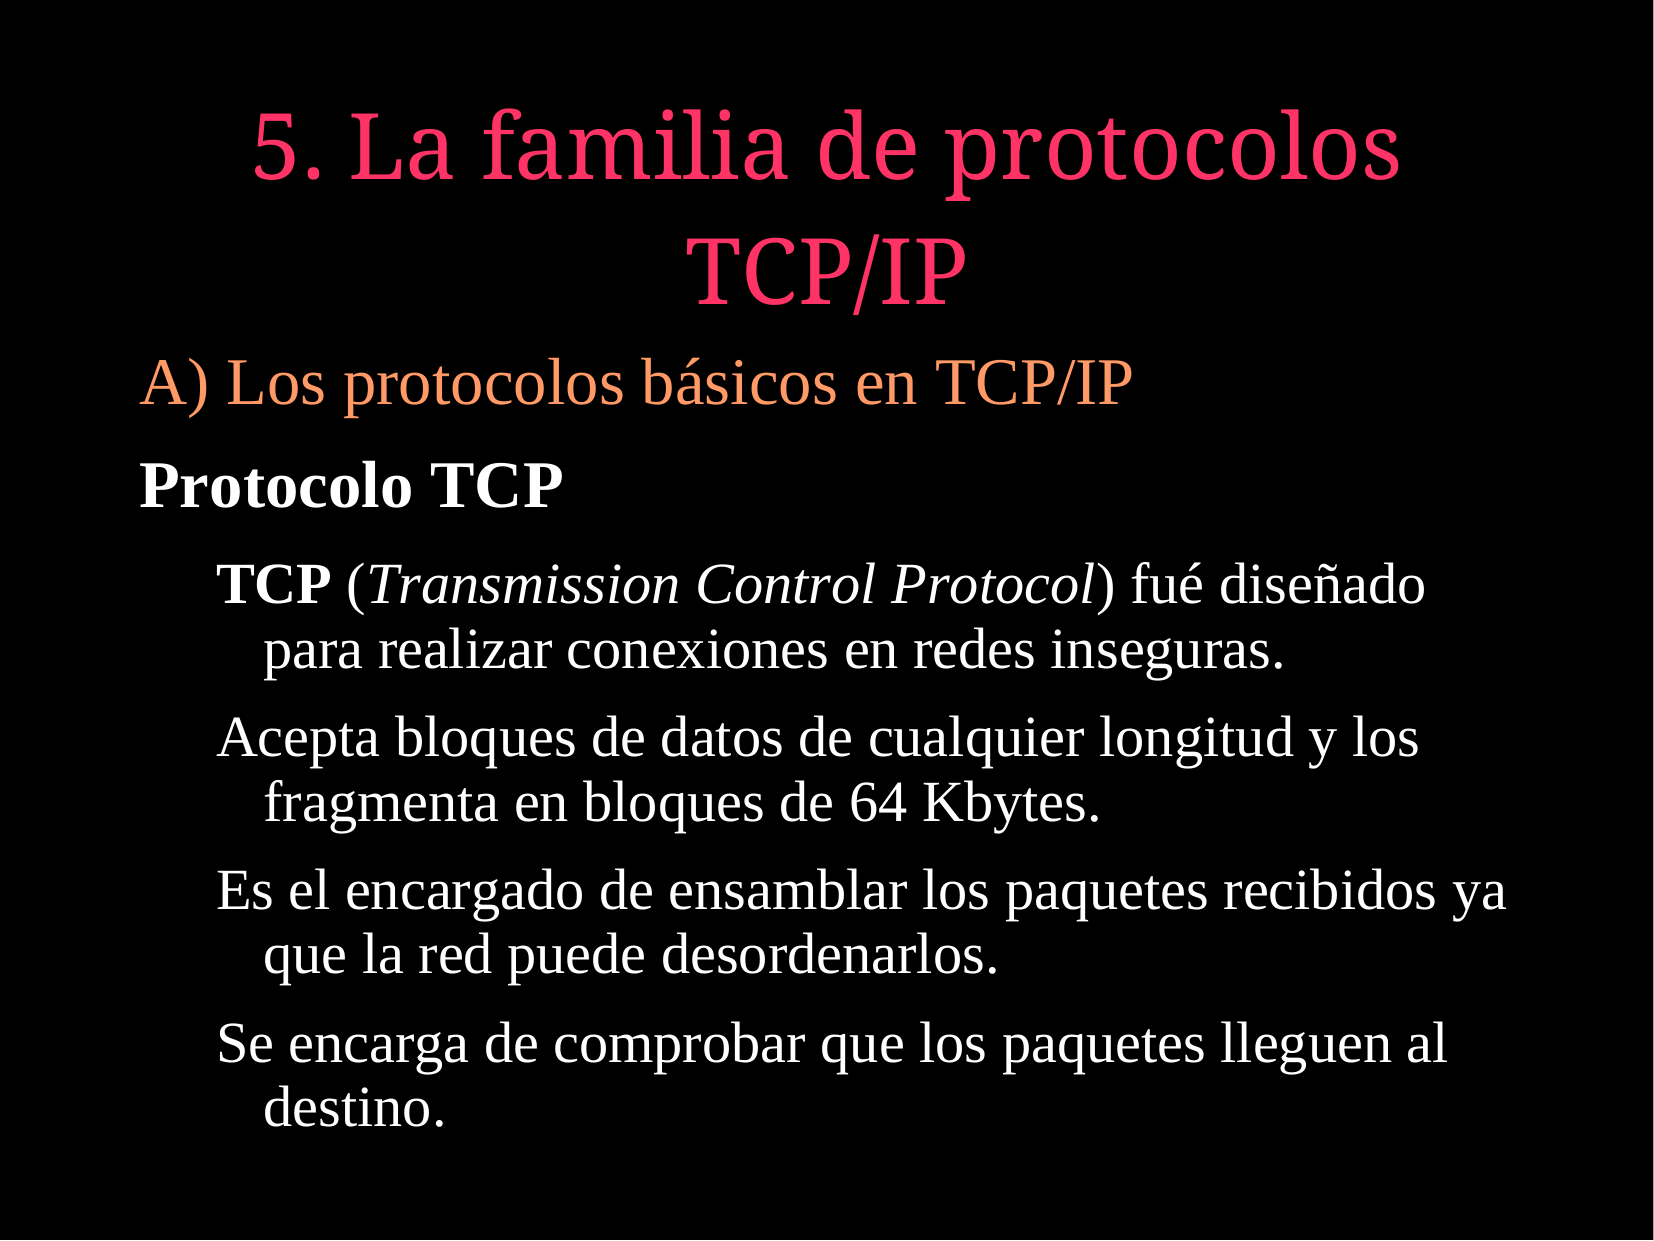

# 5. La familia de protocolos TCP/IP
A) Los protocolos básicos en TCP/IP
Protocolo TCP
TCP (Transmission Control Protocol) fué diseñado para realizar conexiones en redes inseguras.
Acepta bloques de datos de cualquier longitud y los fragmenta en bloques de 64 Kbytes.
Es el encargado de ensamblar los paquetes recibidos ya que la red puede desordenarlos.
Se encarga de comprobar que los paquetes lleguen al destino.